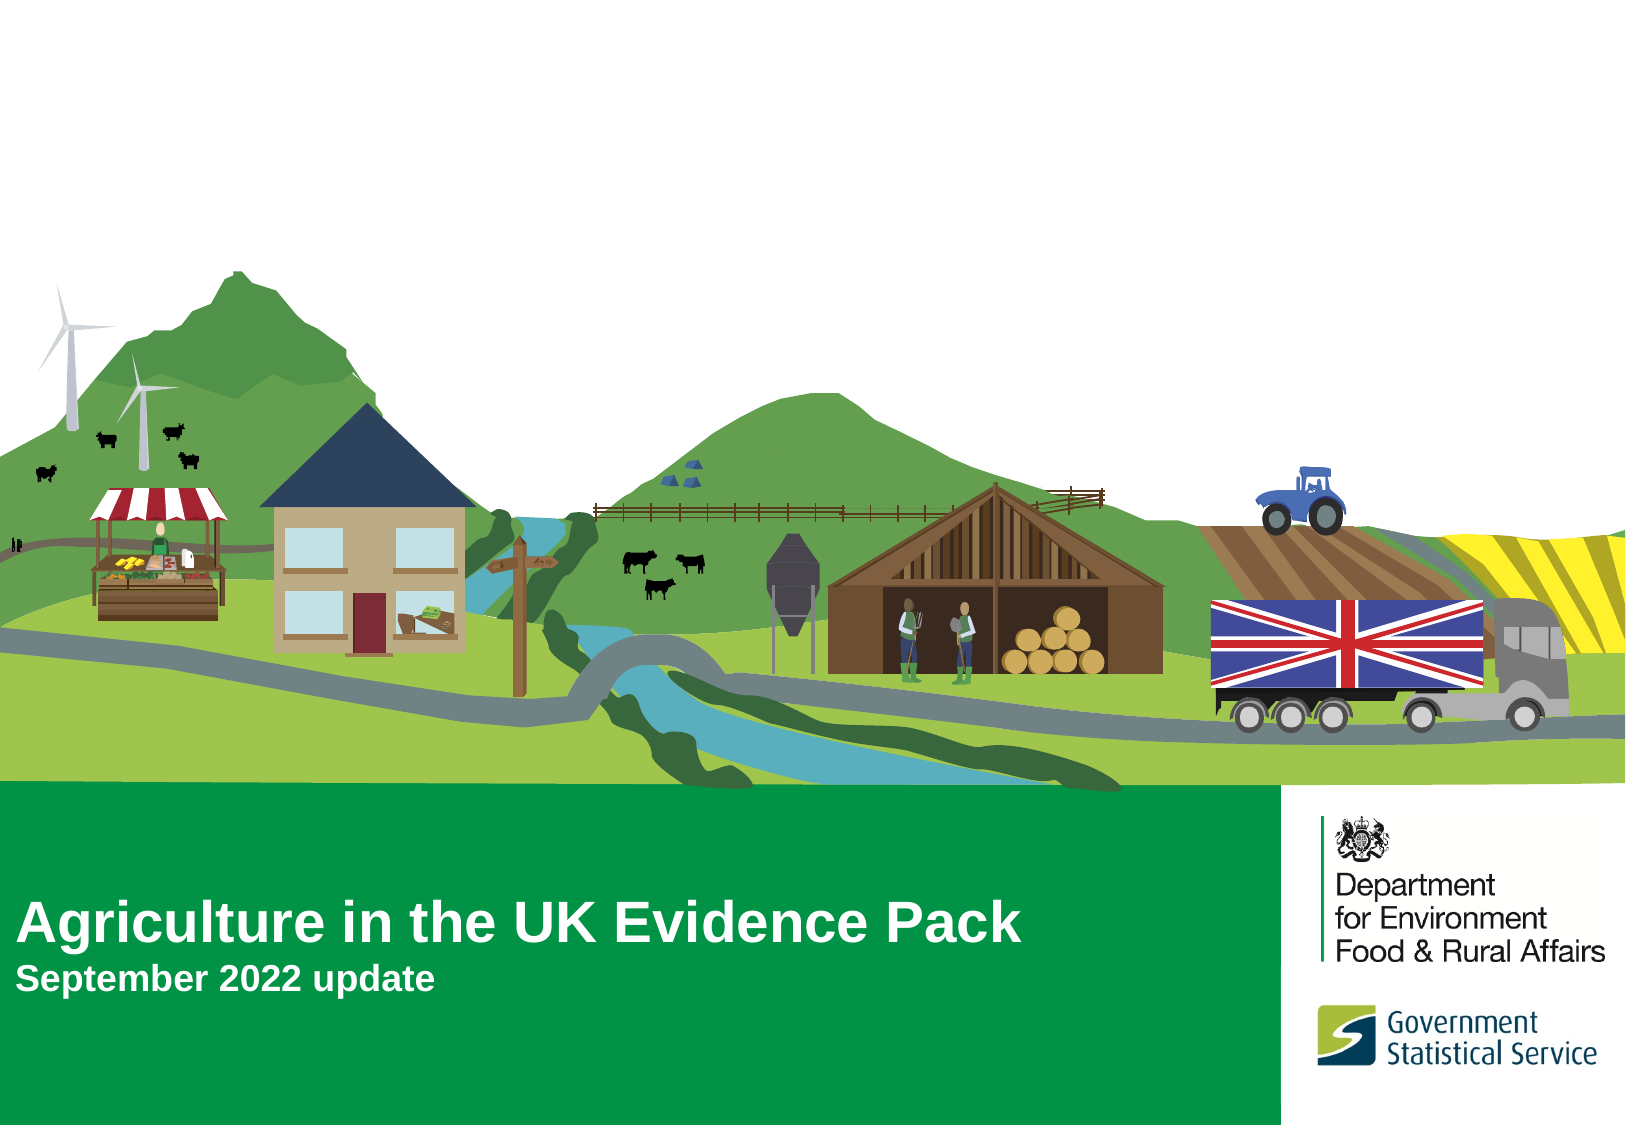

# Cover slide – AUK Evidence Pack
Agriculture in the UK Evidence Pack
September 2022 update